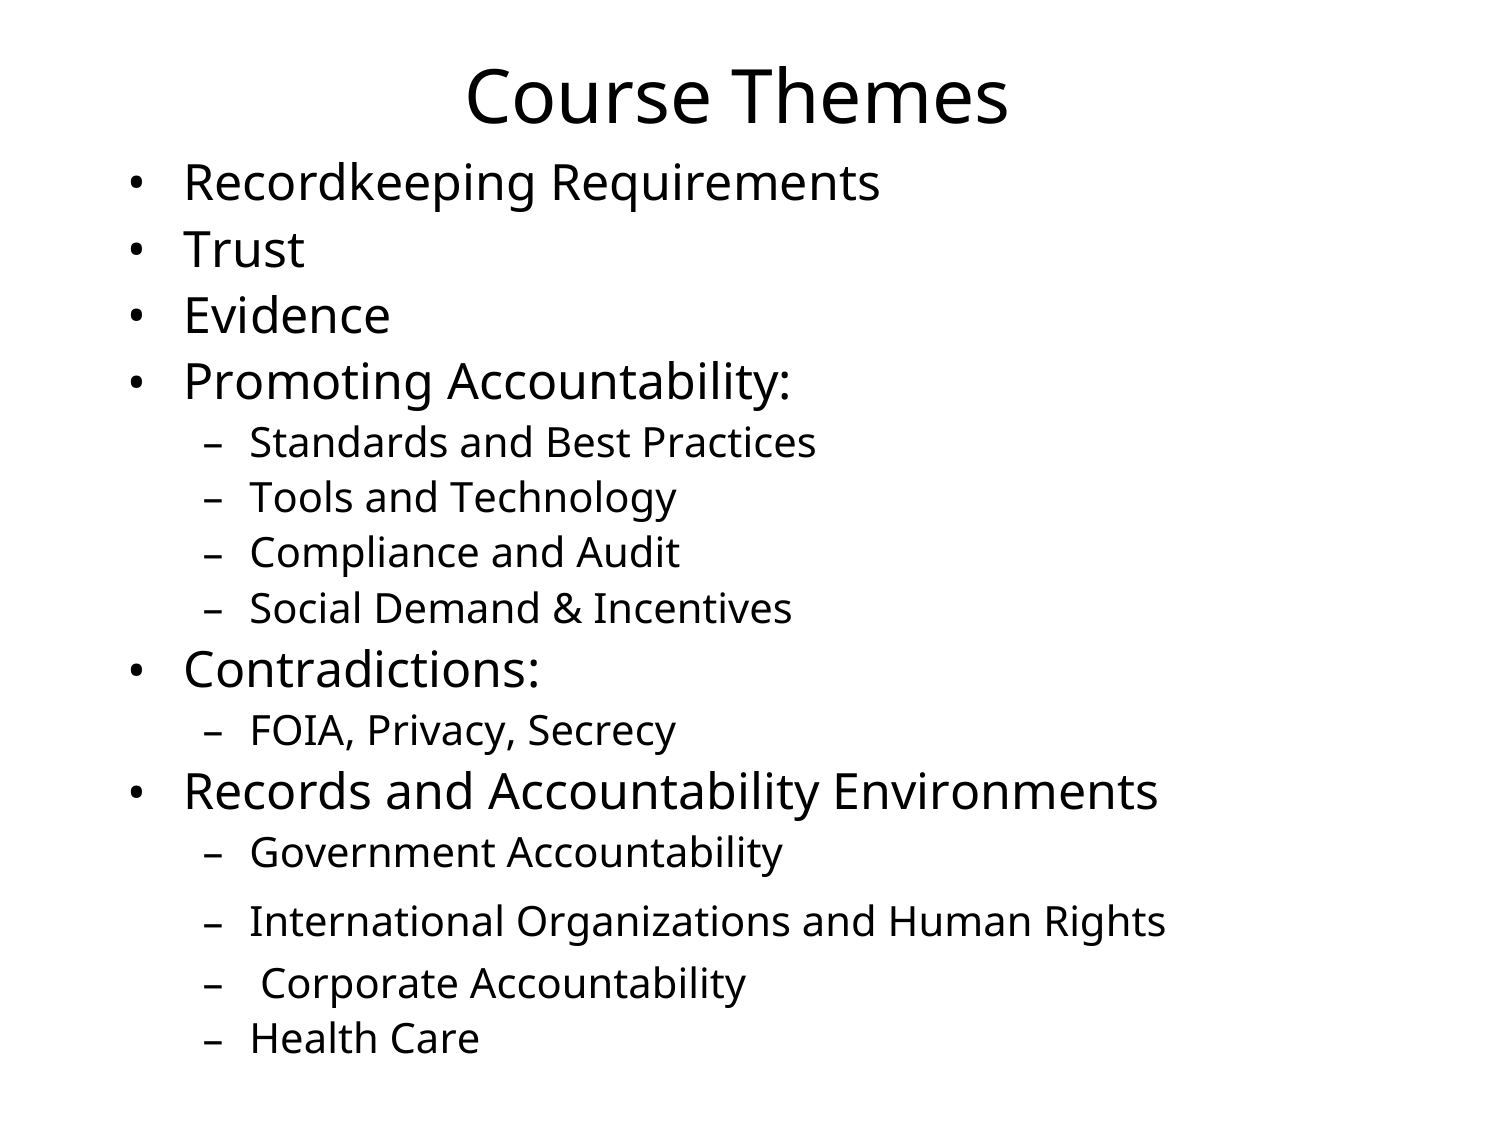

# Course Themes
Recordkeeping Requirements
Trust
Evidence
Promoting Accountability:
Standards and Best Practices
Tools and Technology
Compliance and Audit
Social Demand & Incentives
Contradictions:
FOIA, Privacy, Secrecy
Records and Accountability Environments
Government Accountability
International Organizations and Human Rights
 Corporate Accountability
Health Care